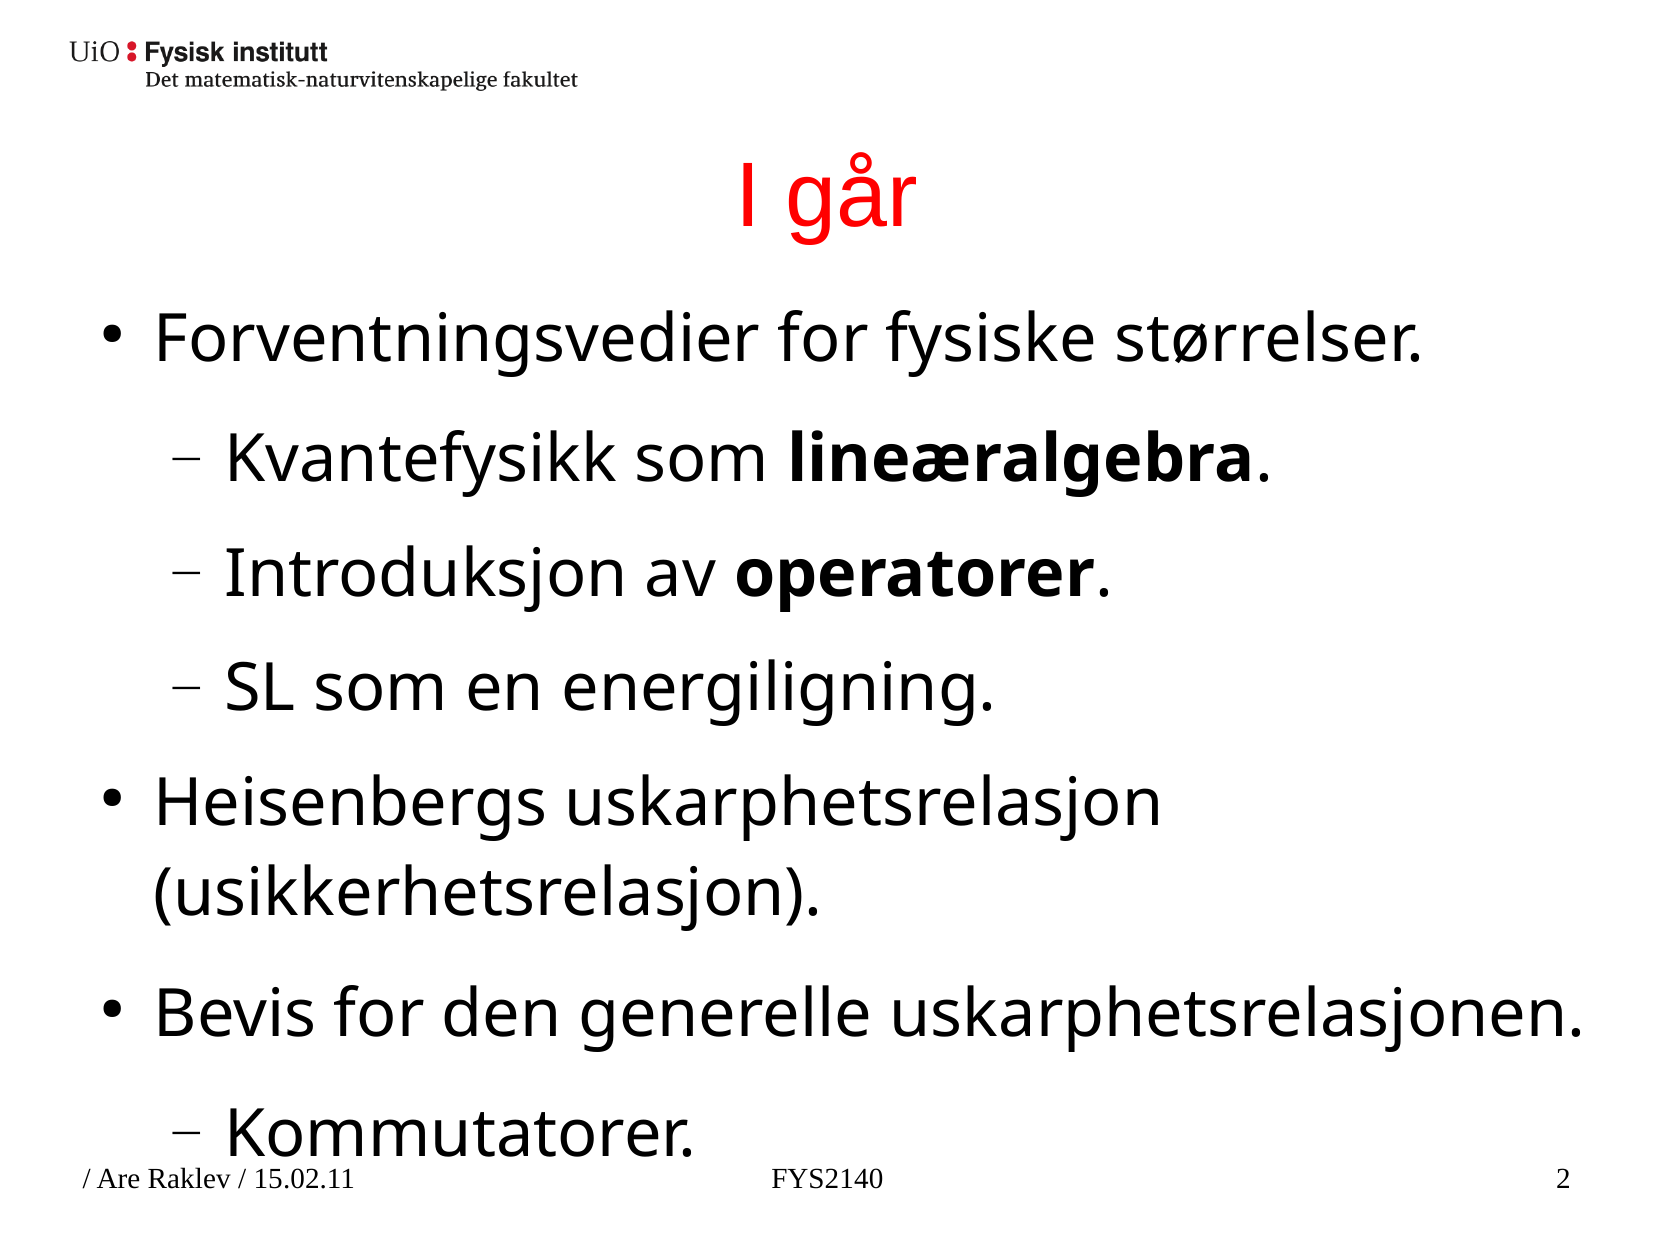

# I går
Forventningsvedier for fysiske størrelser.
Kvantefysikk som lineæralgebra.
Introduksjon av operatorer.
SL som en energiligning.
Heisenbergs uskarphetsrelasjon (usikkerhetsrelasjon).
Bevis for den generelle uskarphetsrelasjonen.
Kommutatorer.
/ Are Raklev / 15.02.11
FYS2140
2